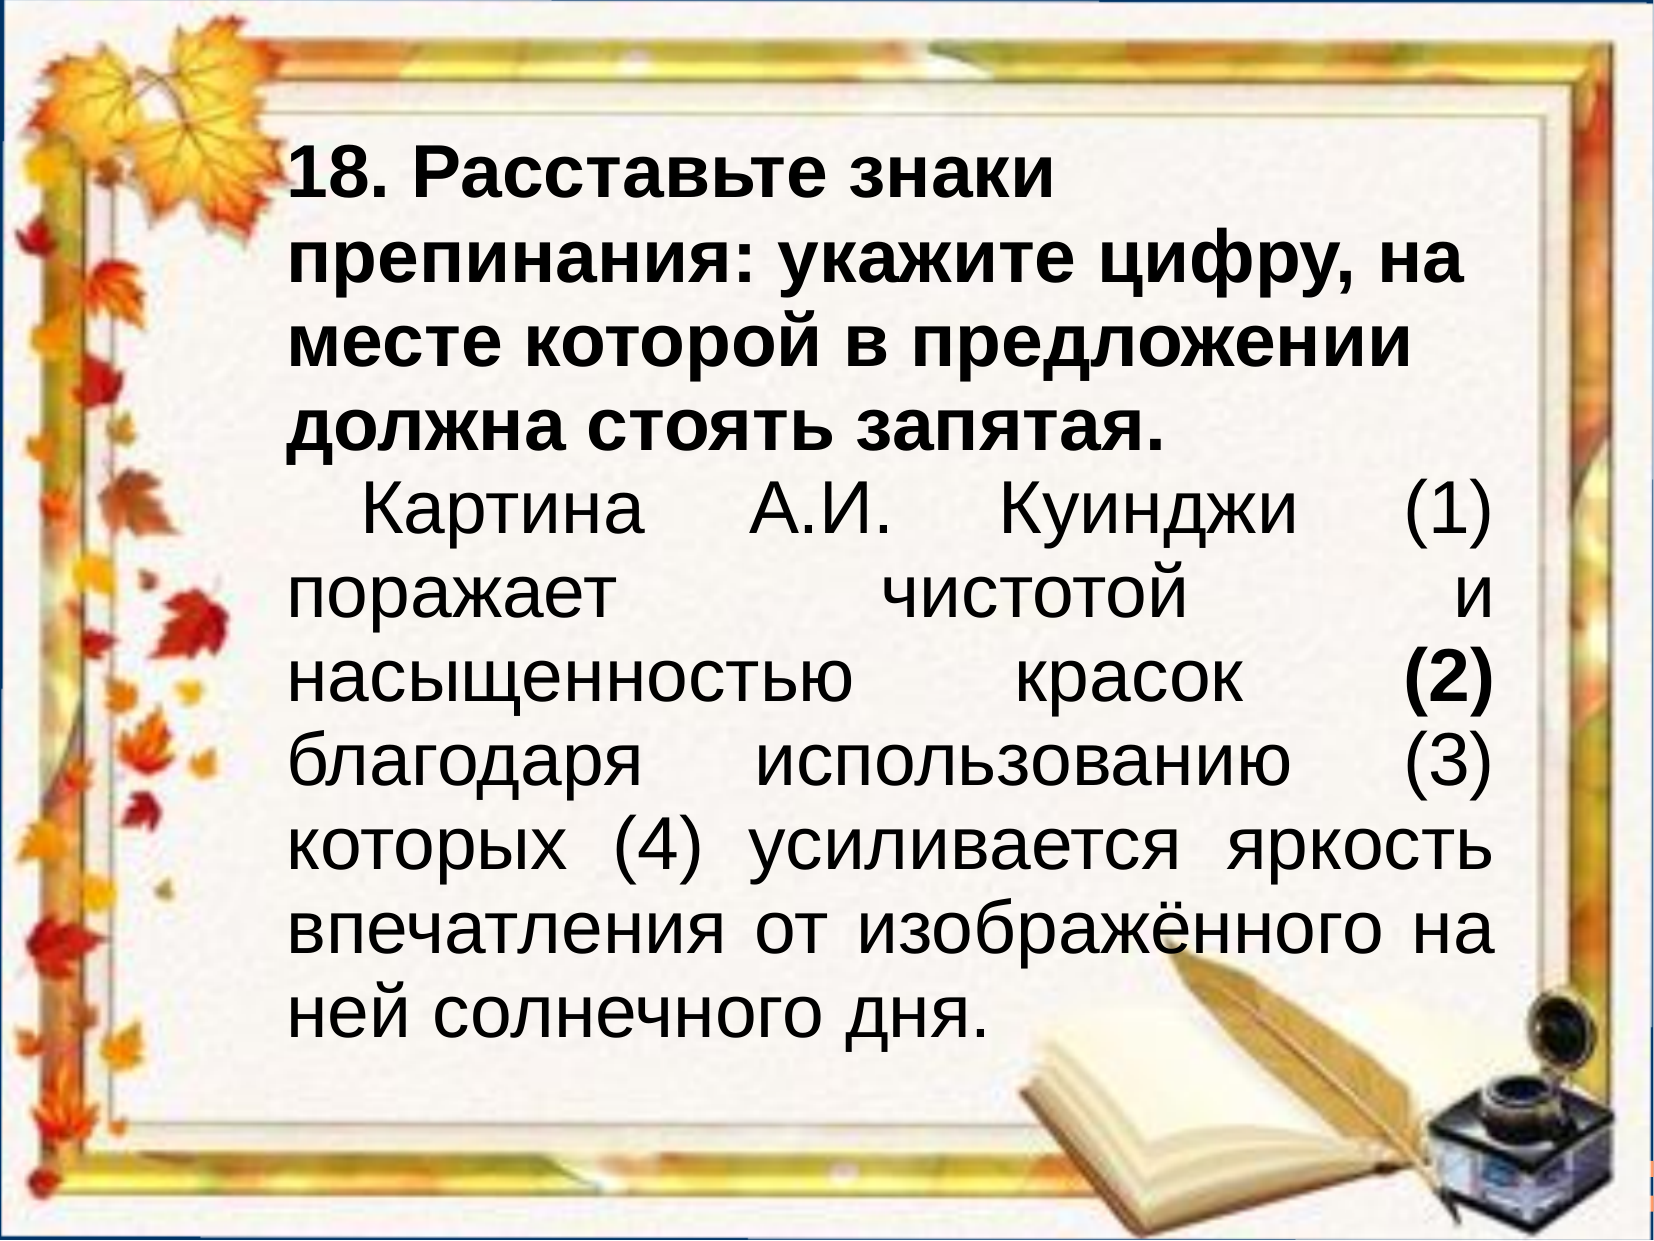

#
18. Расставьте знаки препинания: укажите цифру, на месте которой в предложении должна стоять запятая.
	Картина А.И. Куинджи (1) поражает чистотой и насыщенностью красок (2) благодаря использованию (3) которых (4) усиливается яркость впечатления от изображённого на ней солнечного дня.